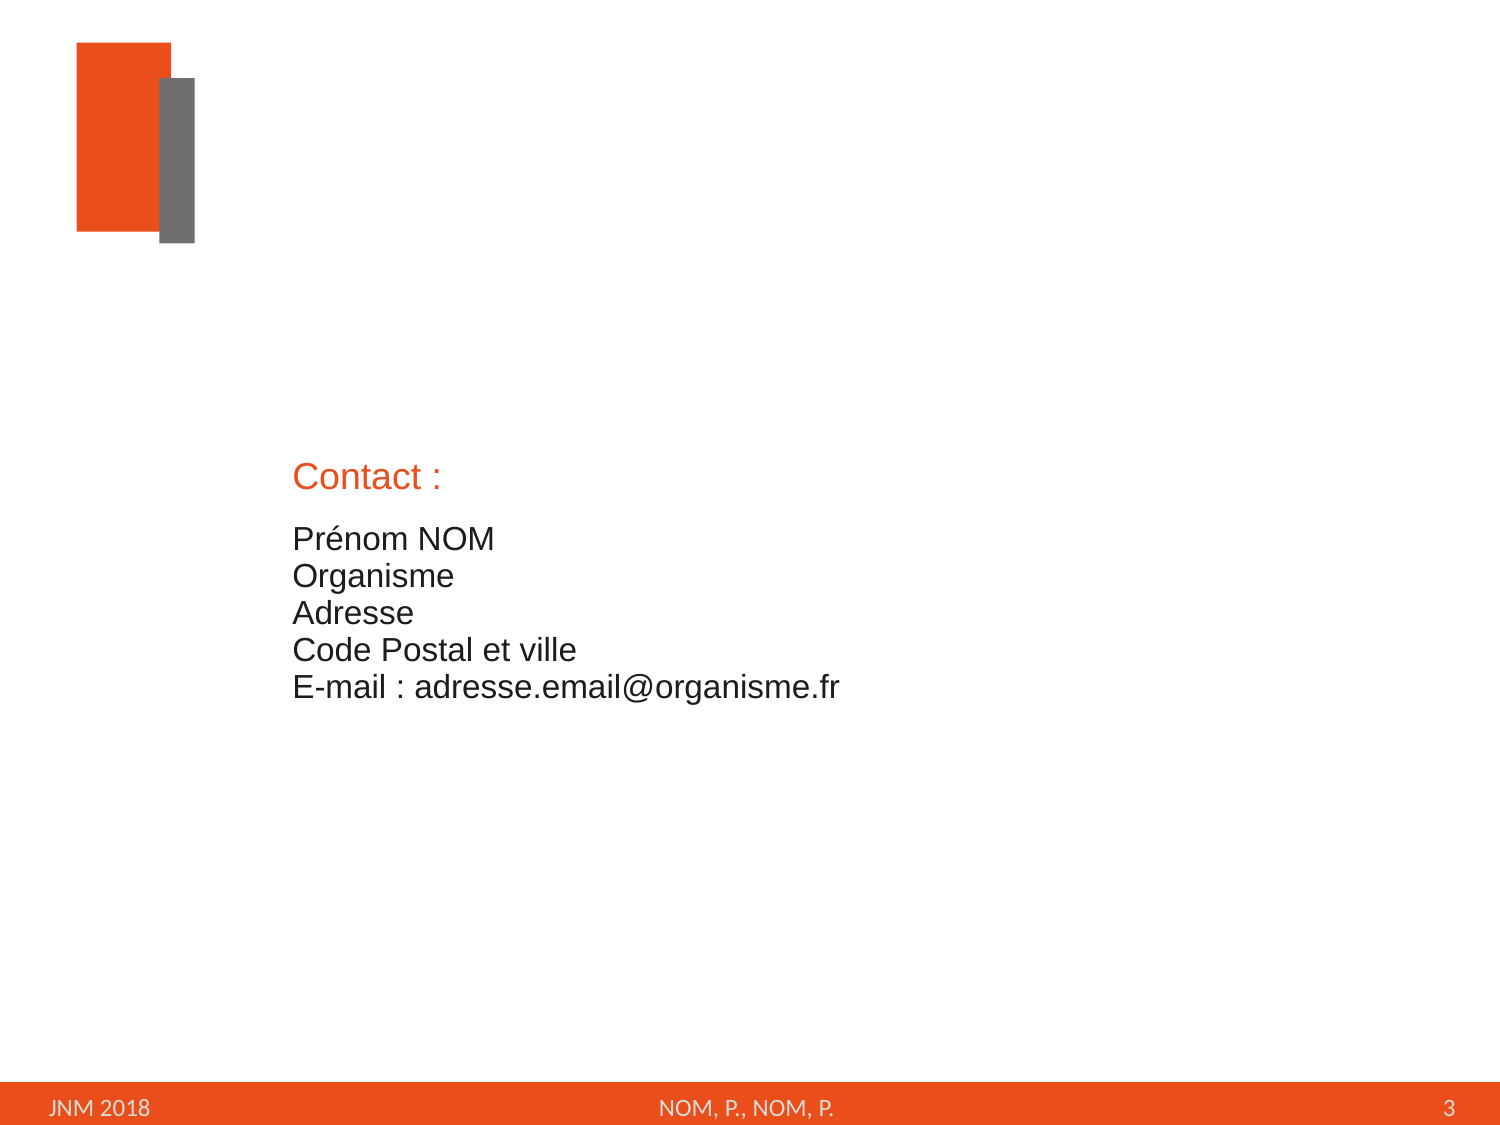

#
Prénom NOM
Organisme
Adresse
Code Postal et ville
E-mail : adresse.email@organisme.fr